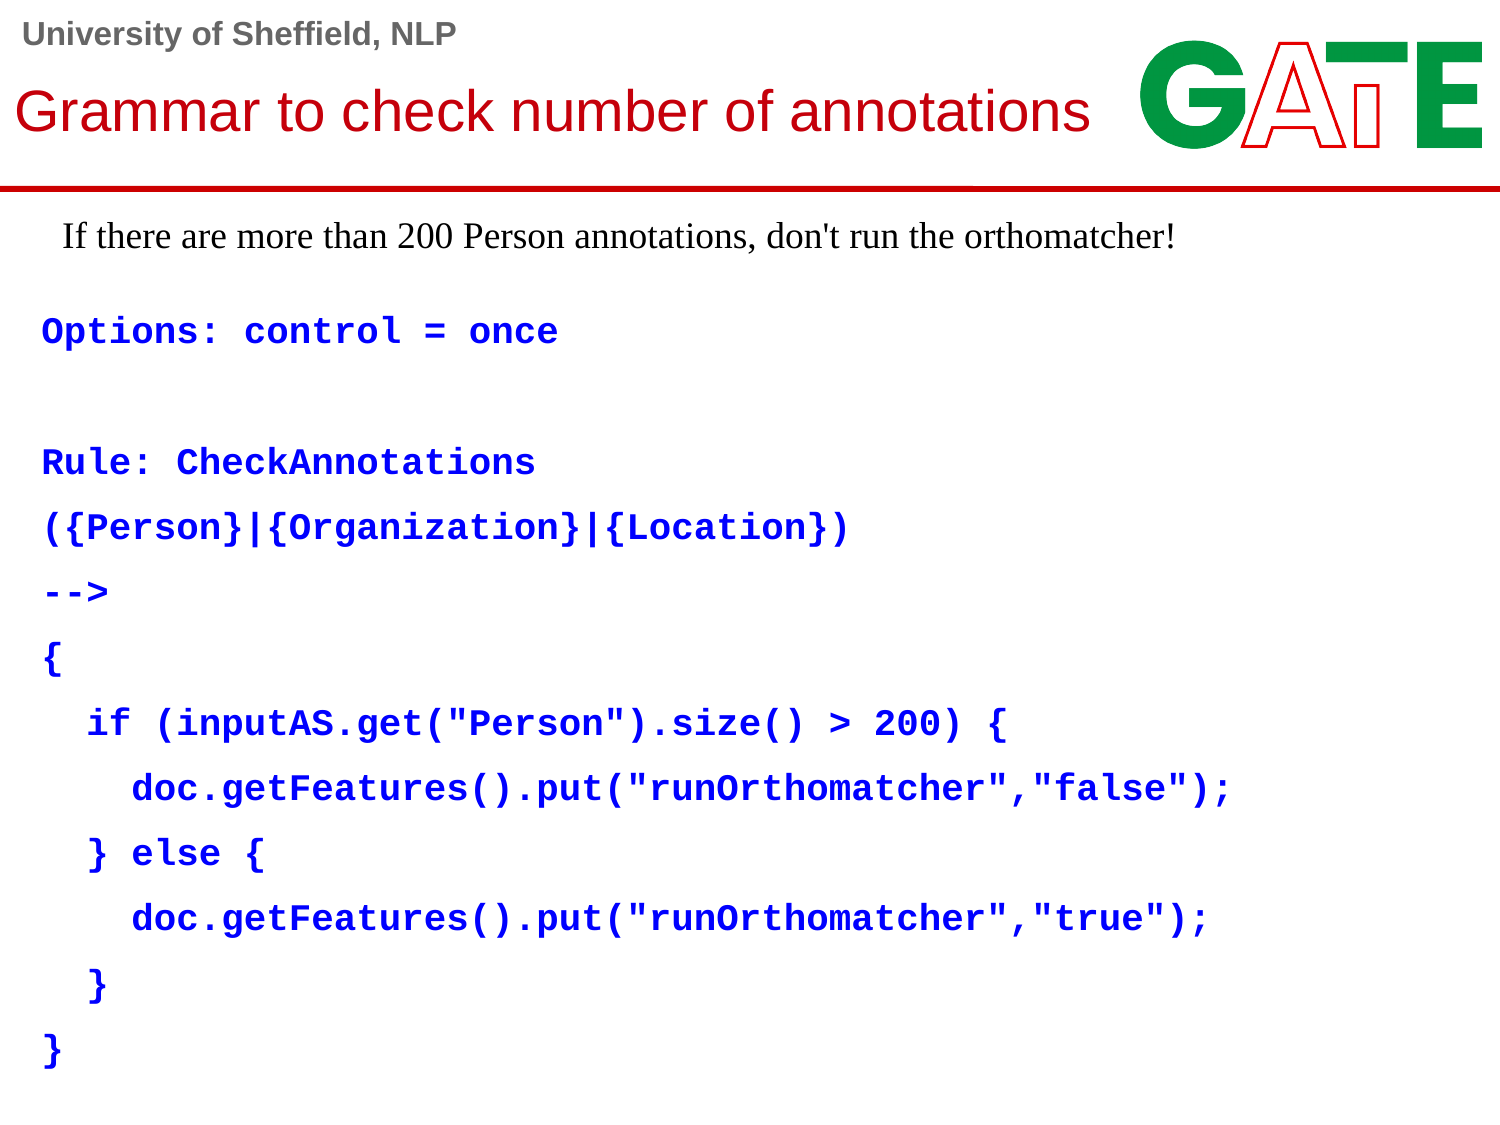

# Grammar to check number of annotations
If there are more than 200 Person annotations, don't run the orthomatcher!
Options: control = once
Rule: CheckAnnotations
({Person}|{Organization}|{Location})
-->
{
 if (inputAS.get("Person").size() > 200) {
 doc.getFeatures().put("runOrthomatcher","false");
 } else {
 doc.getFeatures().put("runOrthomatcher","true");
 }
}